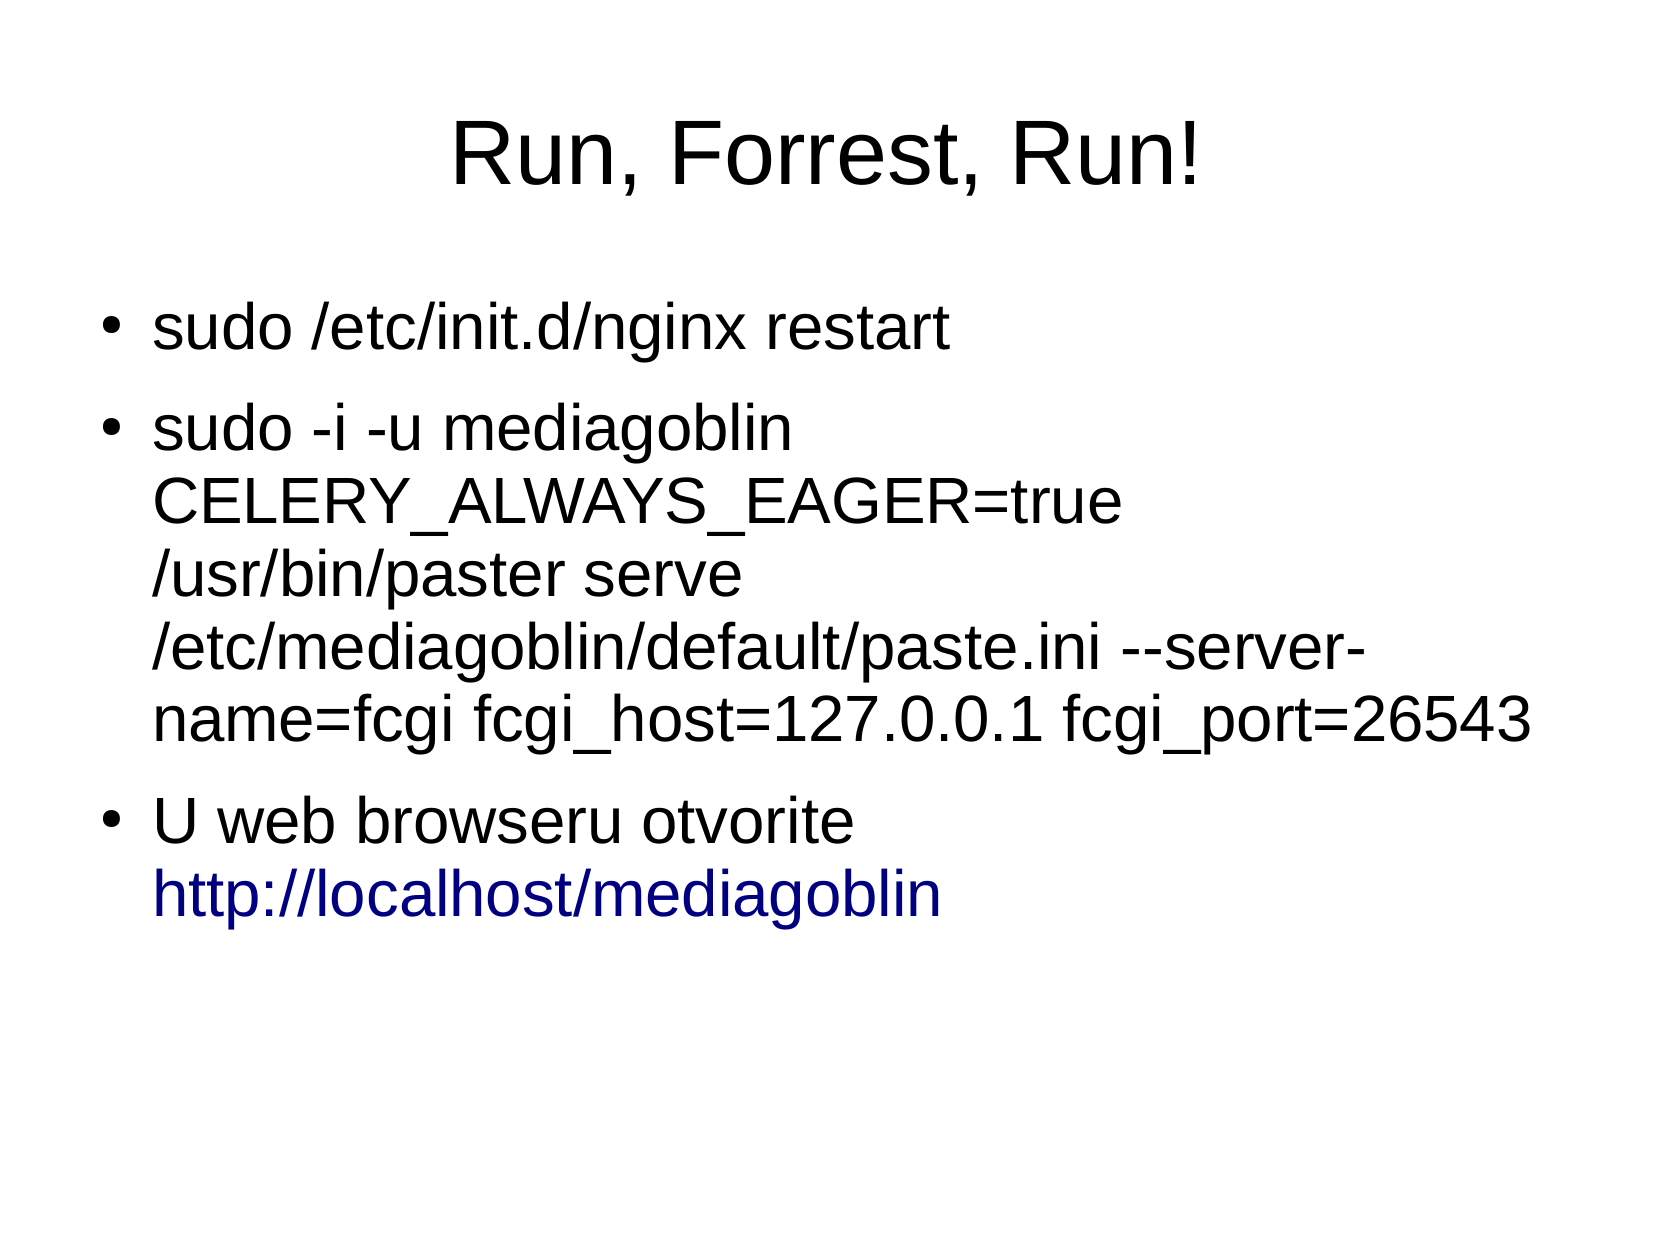

# Run, Forrest, Run!
sudo /etc/init.d/nginx restart
sudo -i -u mediagoblin CELERY_ALWAYS_EAGER=true /usr/bin/paster serve /etc/mediagoblin/default/paste.ini --server-name=fcgi fcgi_host=127.0.0.1 fcgi_port=26543
U web browseru otvorite http://localhost/mediagoblin